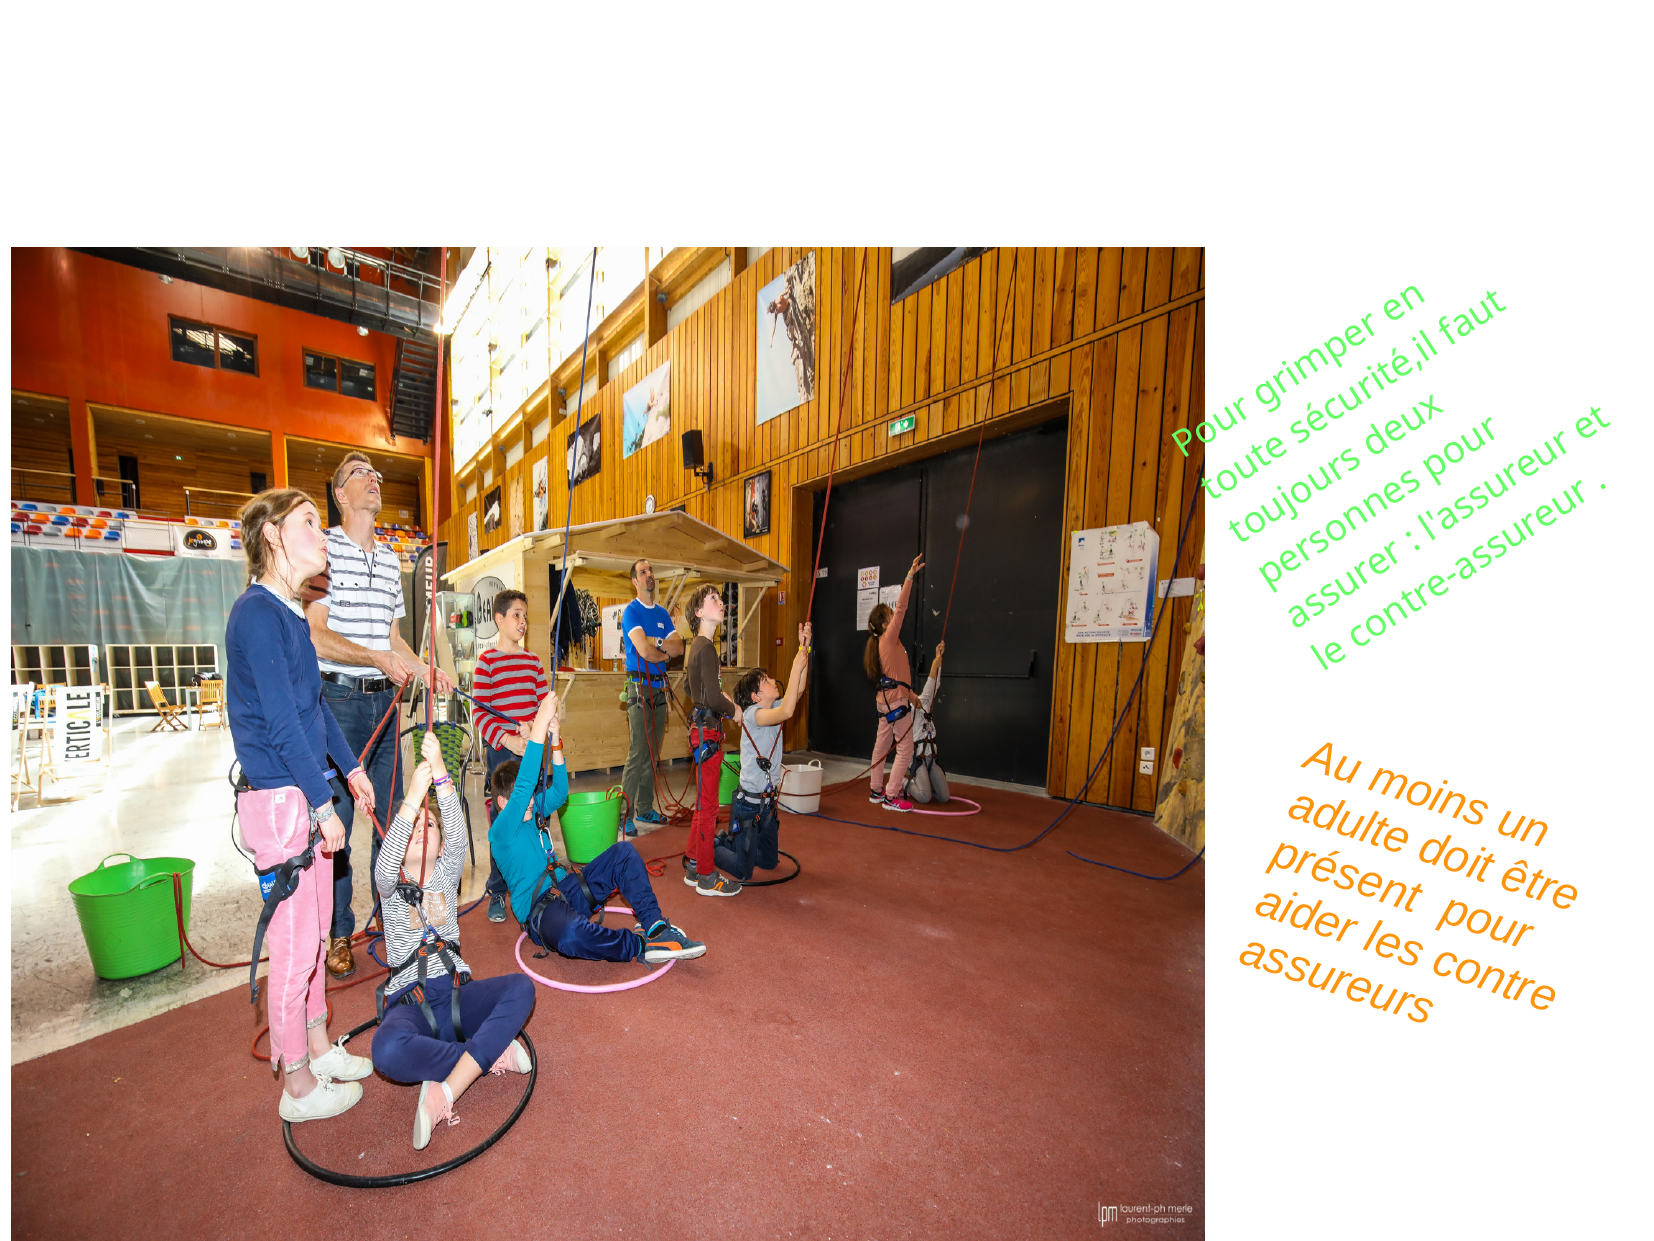

Pour grimper en toute sécurité,il faut toujours deux personnes pour assurer : l'assureur et le contre-assureur .
Au moins un adulte doit être présent pour aider les contre assureurs